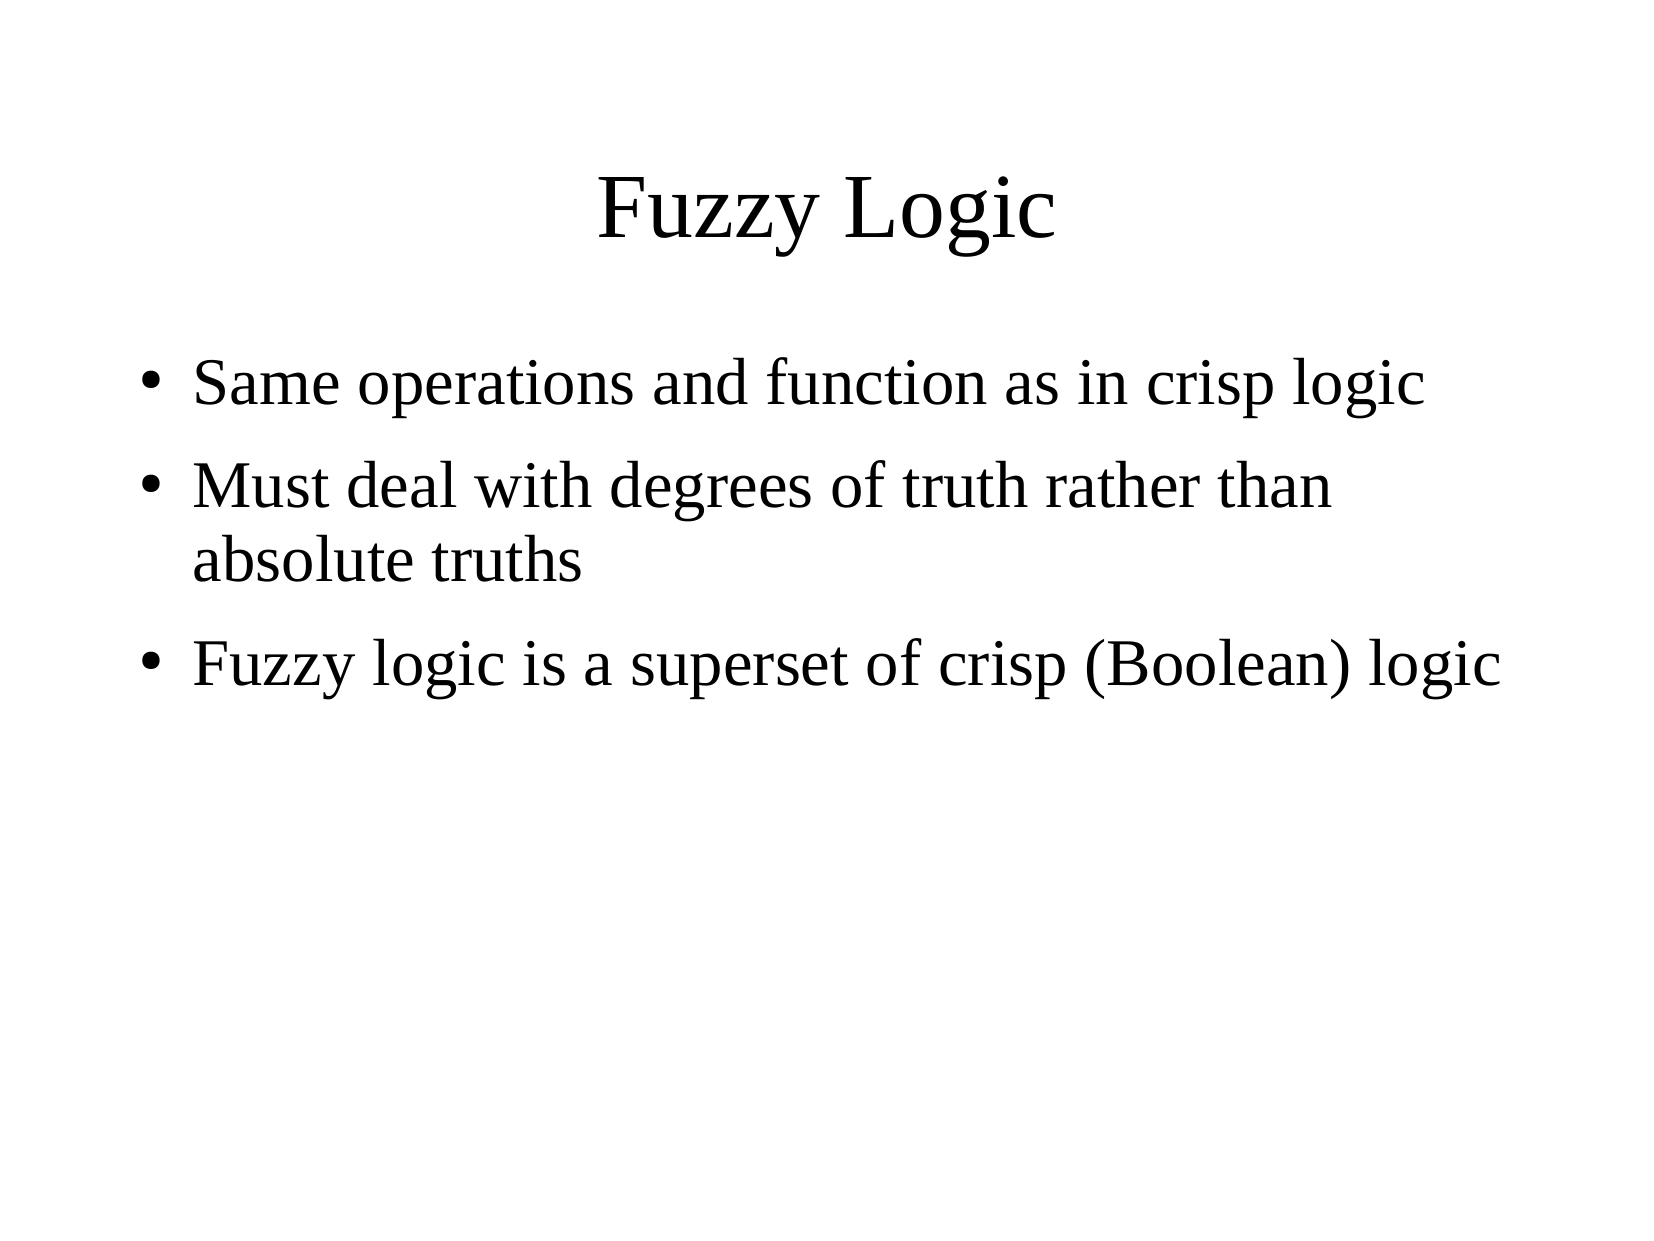

# Fuzzy Logic
Same operations and function as in crisp logic
Must deal with degrees of truth rather than absolute truths
Fuzzy logic is a superset of crisp (Boolean) logic